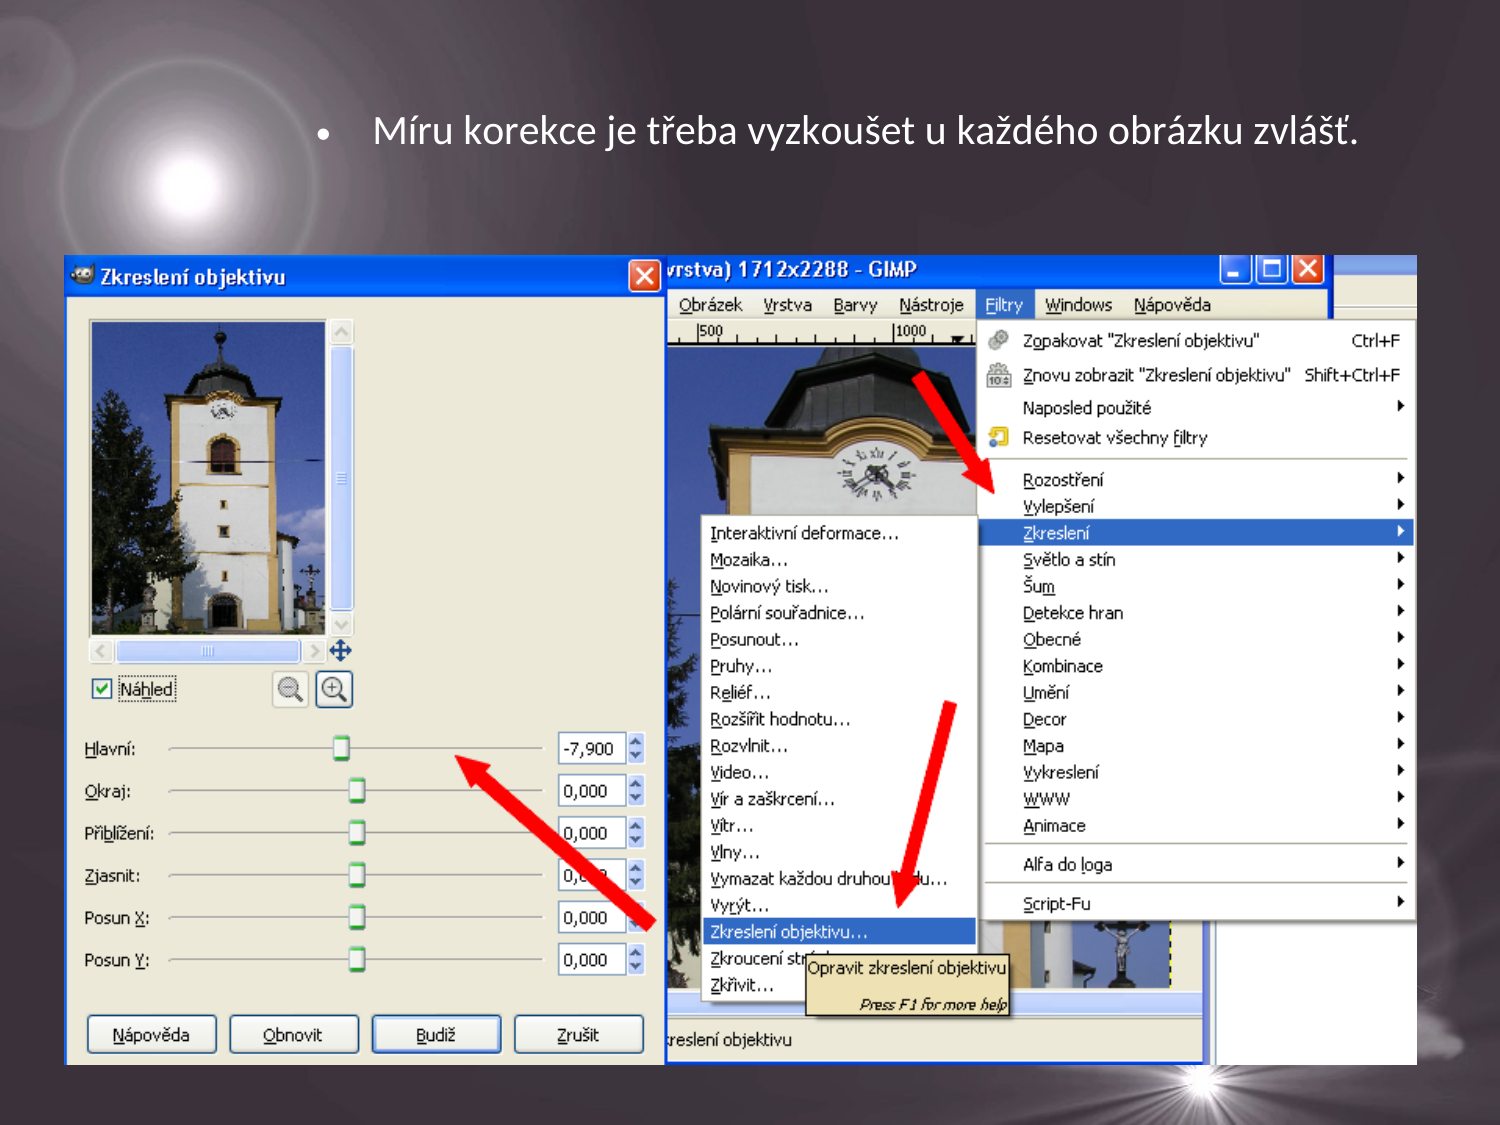

# Míru korekce je třeba vyzkoušet u každého obrázku zvlášť.